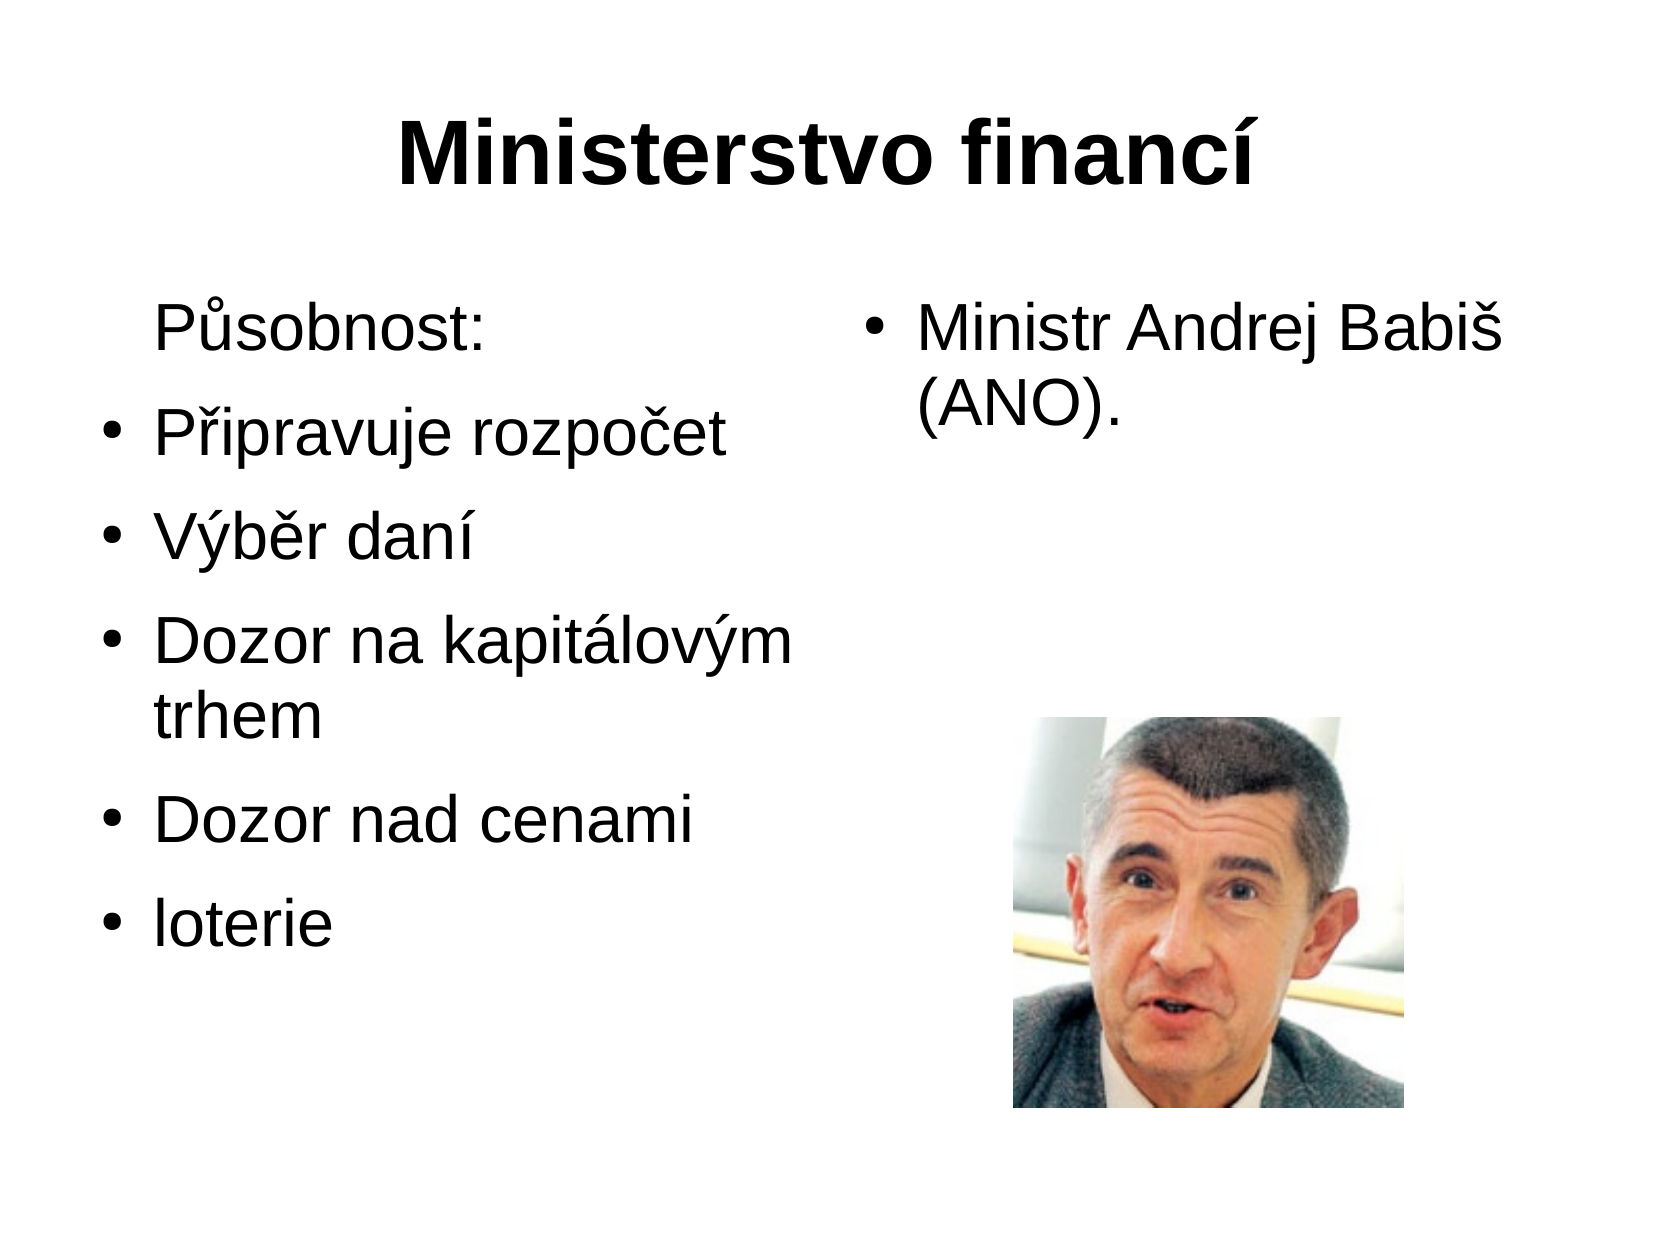

# Ministerstvo financí
Působnost:
Připravuje rozpočet
Výběr daní
Dozor na kapitálovým trhem
Dozor nad cenami
loterie
Ministr Andrej Babiš (ANO).